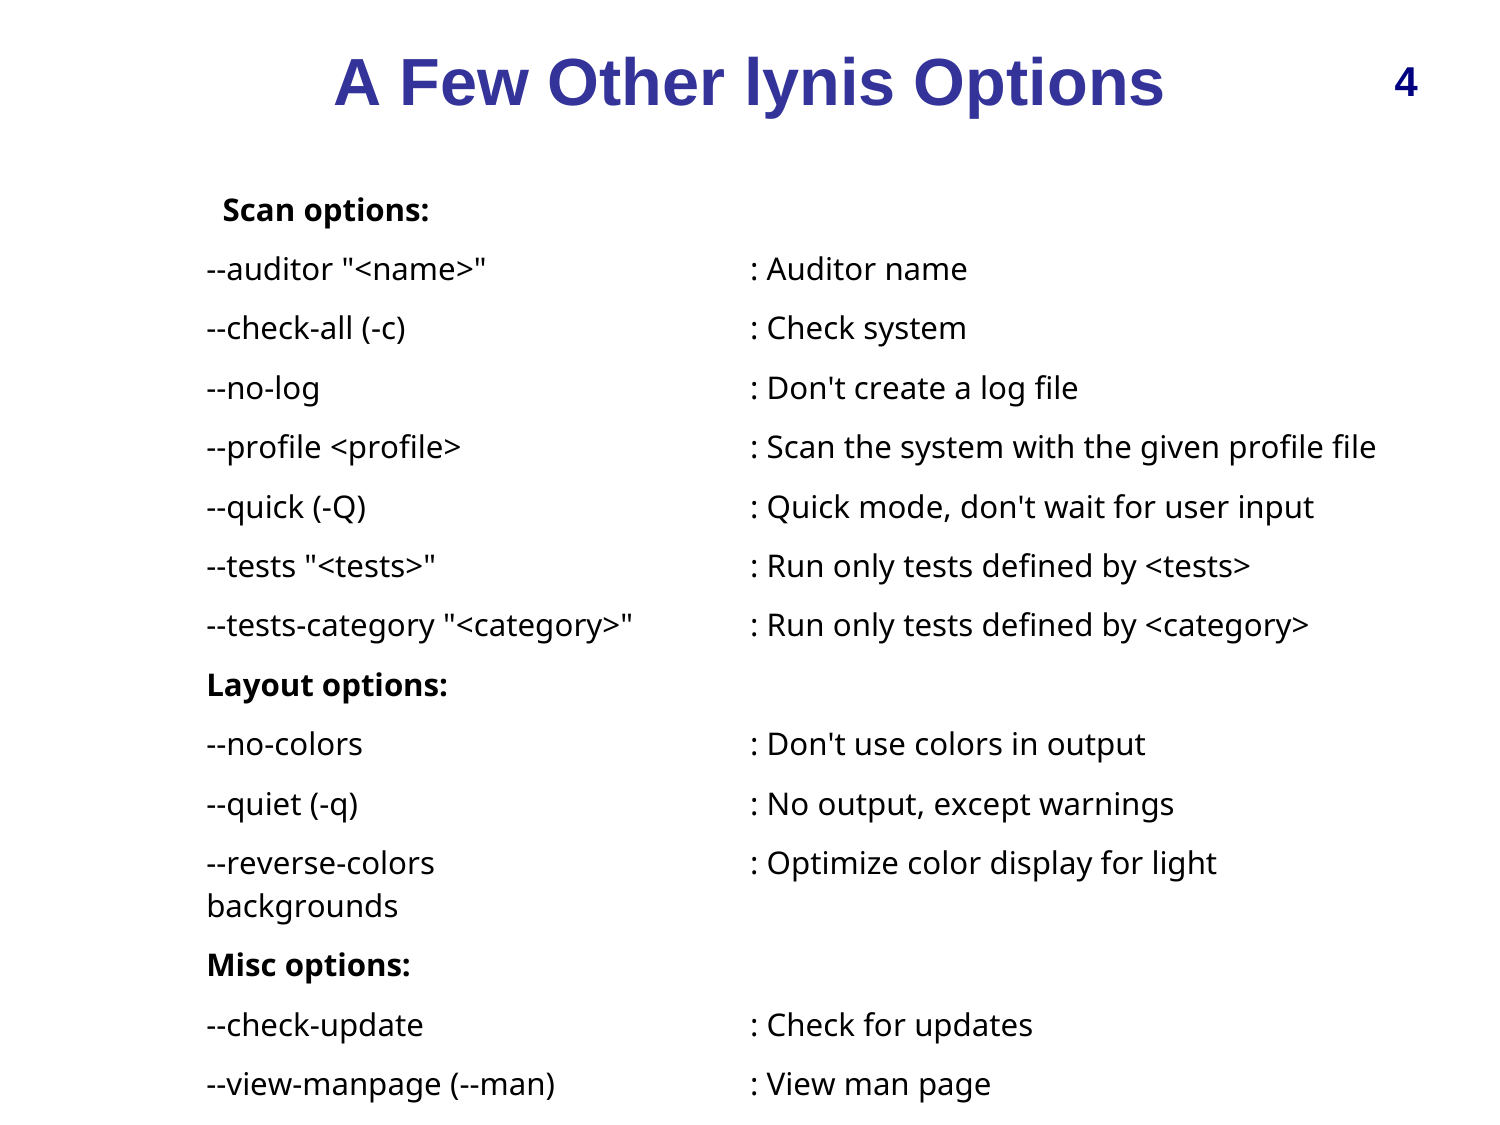

# A Few Other lynis Options
4
 Scan options:
--auditor "<name>" 		: Auditor name
--check-all (-c) 		: Check system
--no-log 		: Don't create a log file
--profile <profile> 		: Scan the system with the given profile file
--quick (-Q) 		: Quick mode, don't wait for user input
--tests "<tests>" 		: Run only tests defined by <tests>
--tests-category "<category>" 	: Run only tests defined by <category>
Layout options:
--no-colors 		: Don't use colors in output
--quiet (-q) 		: No output, except warnings
--reverse-colors 		: Optimize color display for light backgrounds
Misc options:
--check-update 		: Check for updates
--view-manpage (--man) 		: View man page
--version (-V) 		: Display version number and quit